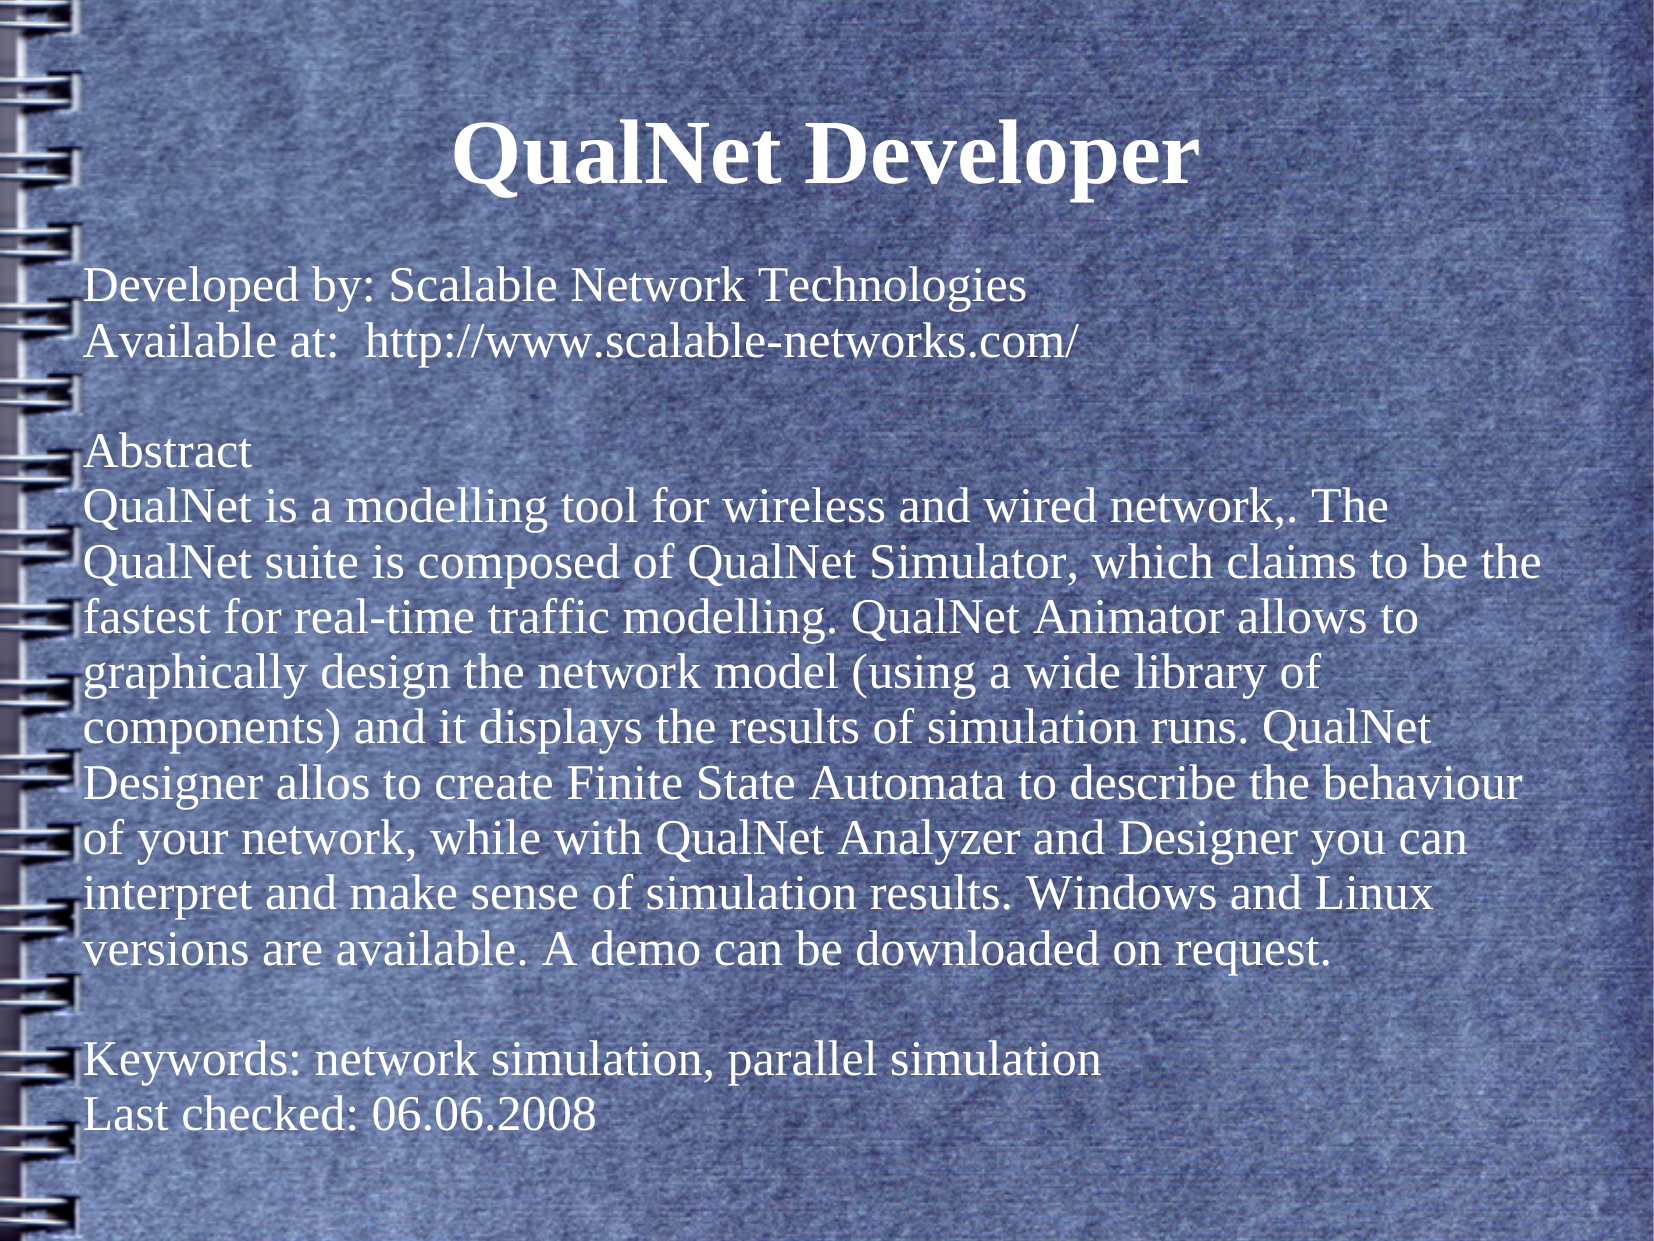

# QualNet Developer
Developed by: Scalable Network Technologies
Available at: http://www.scalable-networks.com/
Abstract
QualNet is a modelling tool for wireless and wired network,. The QualNet suite is composed of QualNet Simulator, which claims to be the fastest for real-time traffic modelling. QualNet Animator allows to graphically design the network model (using a wide library of components) and it displays the results of simulation runs. QualNet Designer allos to create Finite State Automata to describe the behaviour of your network, while with QualNet Analyzer and Designer you can interpret and make sense of simulation results. Windows and Linux versions are available. A demo can be downloaded on request.
Keywords: network simulation, parallel simulation
Last checked: 06.06.2008